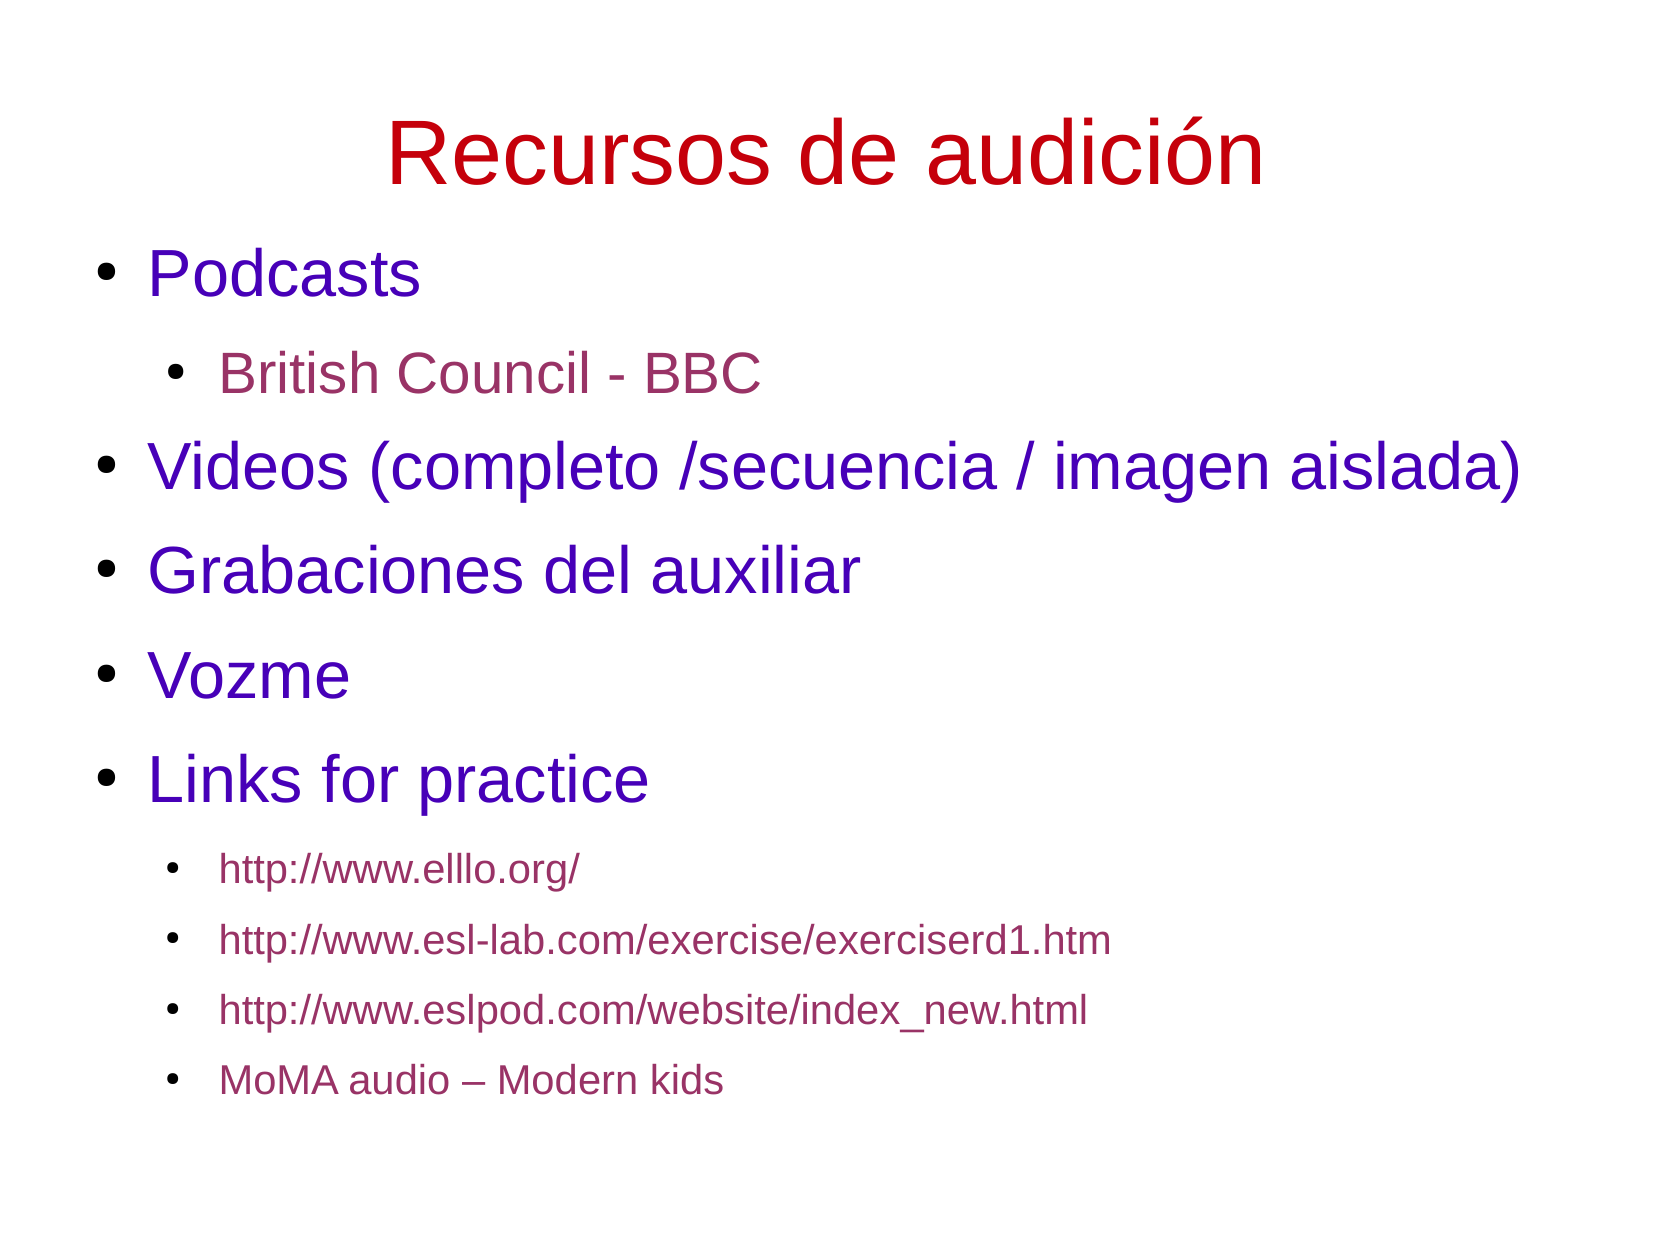

# Recursos de audición
Podcasts
British Council - BBC
Videos (completo /secuencia / imagen aislada)
Grabaciones del auxiliar
Vozme
Links for practice
http://www.elllo.org/
http://www.esl-lab.com/exercise/exerciserd1.htm
http://www.eslpod.com/website/index_new.html
MoMA audio – Modern kids